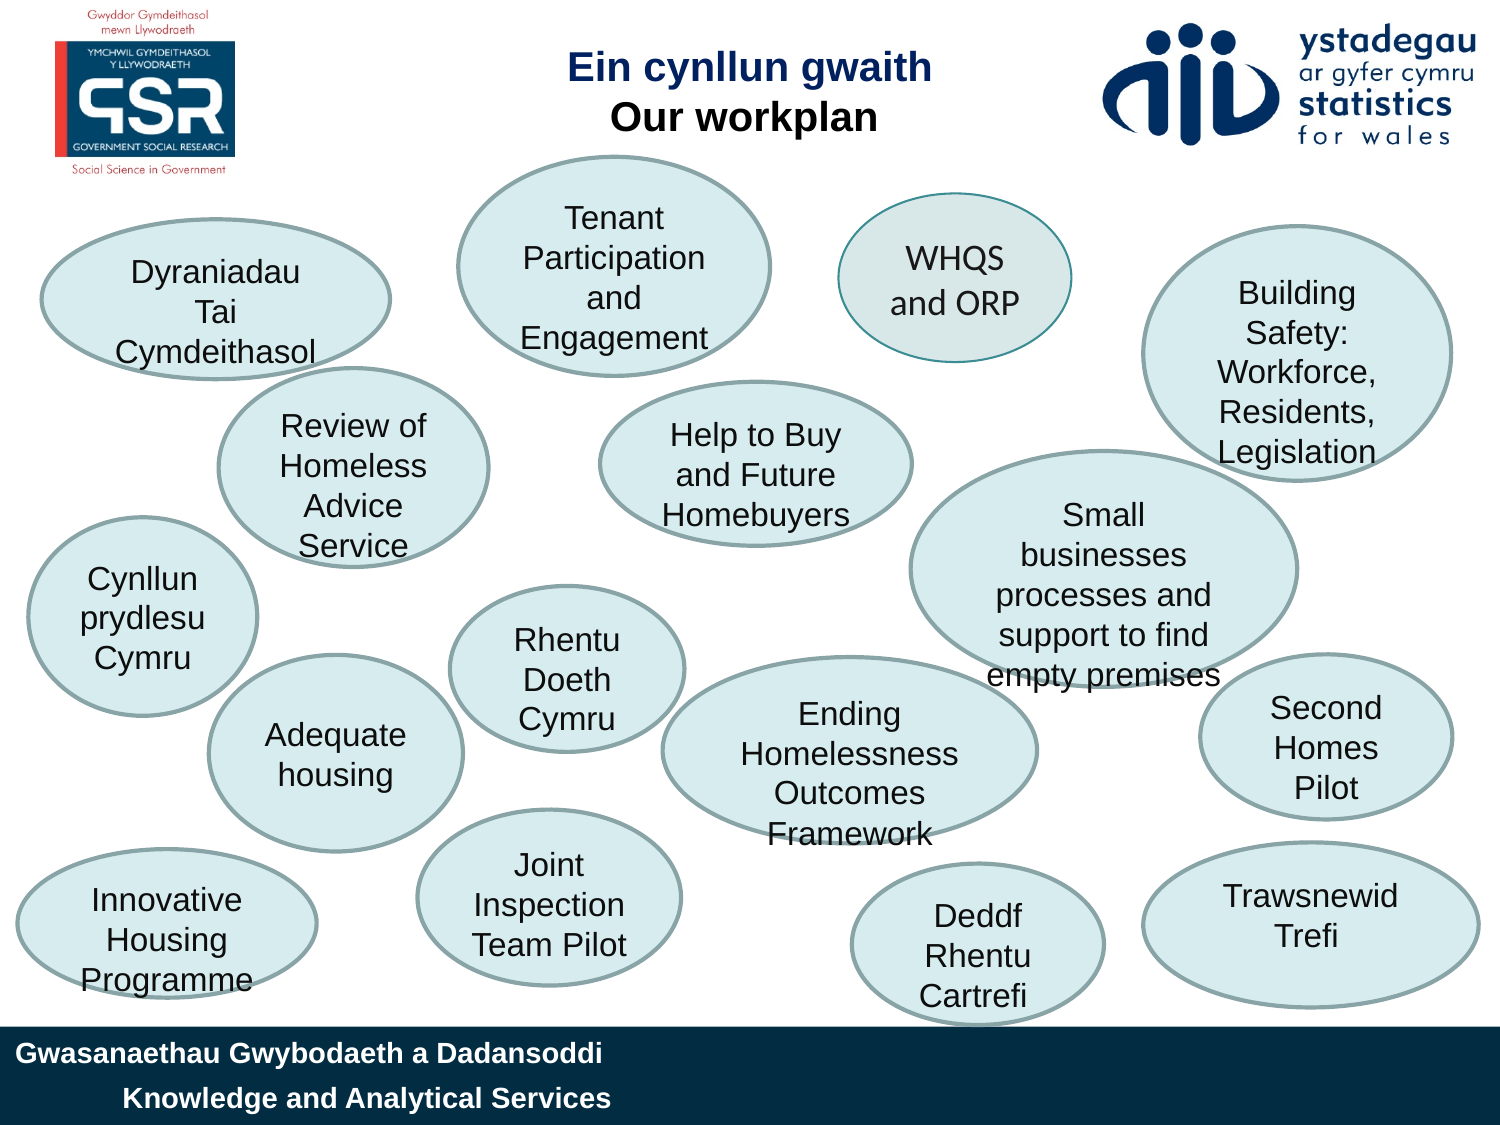

# Ein cynllun gwaith Our workplan
Tenant Participation and Engagement
WHQS and ORP
Dyraniadau Tai Cymdeithasol
Building Safety: Workforce, Residents, Legislation
Review of Homeless Advice Service
Help to Buy and Future Homebuyers
Small businesses processes and support to find empty premises
Cynllun prydlesu Cymru
Rhentu Doeth Cymru
Second Homes Pilot
Adequate housing
Ending Homelessness Outcomes Framework
Joint Inspection Team Pilot
Trawsnewid Trefi
Innovative Housing Programme
Deddf Rhentu Cartrefi
Gwasanaethau Gwybodaeth a Dadansoddi
Knowledge and Analytical Services